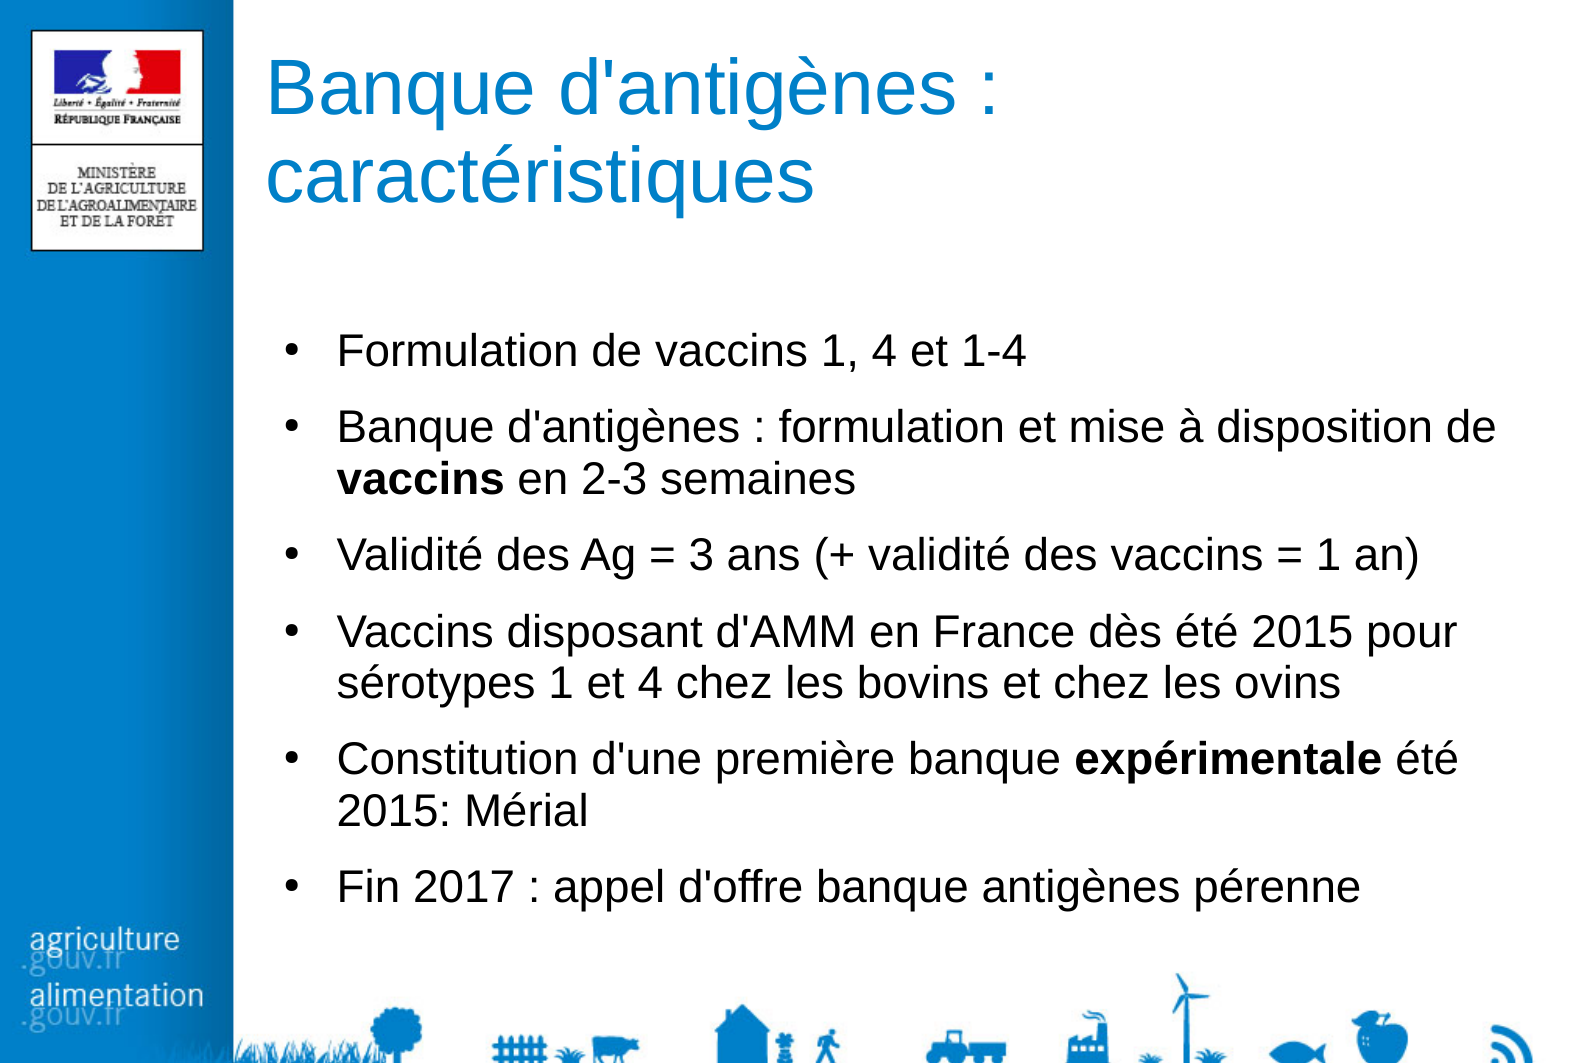

# Banque d'antigènes : caractéristiques
Formulation de vaccins 1, 4 et 1-4
Banque d'antigènes : formulation et mise à disposition de vaccins en 2-3 semaines
Validité des Ag = 3 ans (+ validité des vaccins = 1 an)
Vaccins disposant d'AMM en France dès été 2015 pour sérotypes 1 et 4 chez les bovins et chez les ovins
Constitution d'une première banque expérimentale été 2015: Mérial
Fin 2017 : appel d'offre banque antigènes pérenne